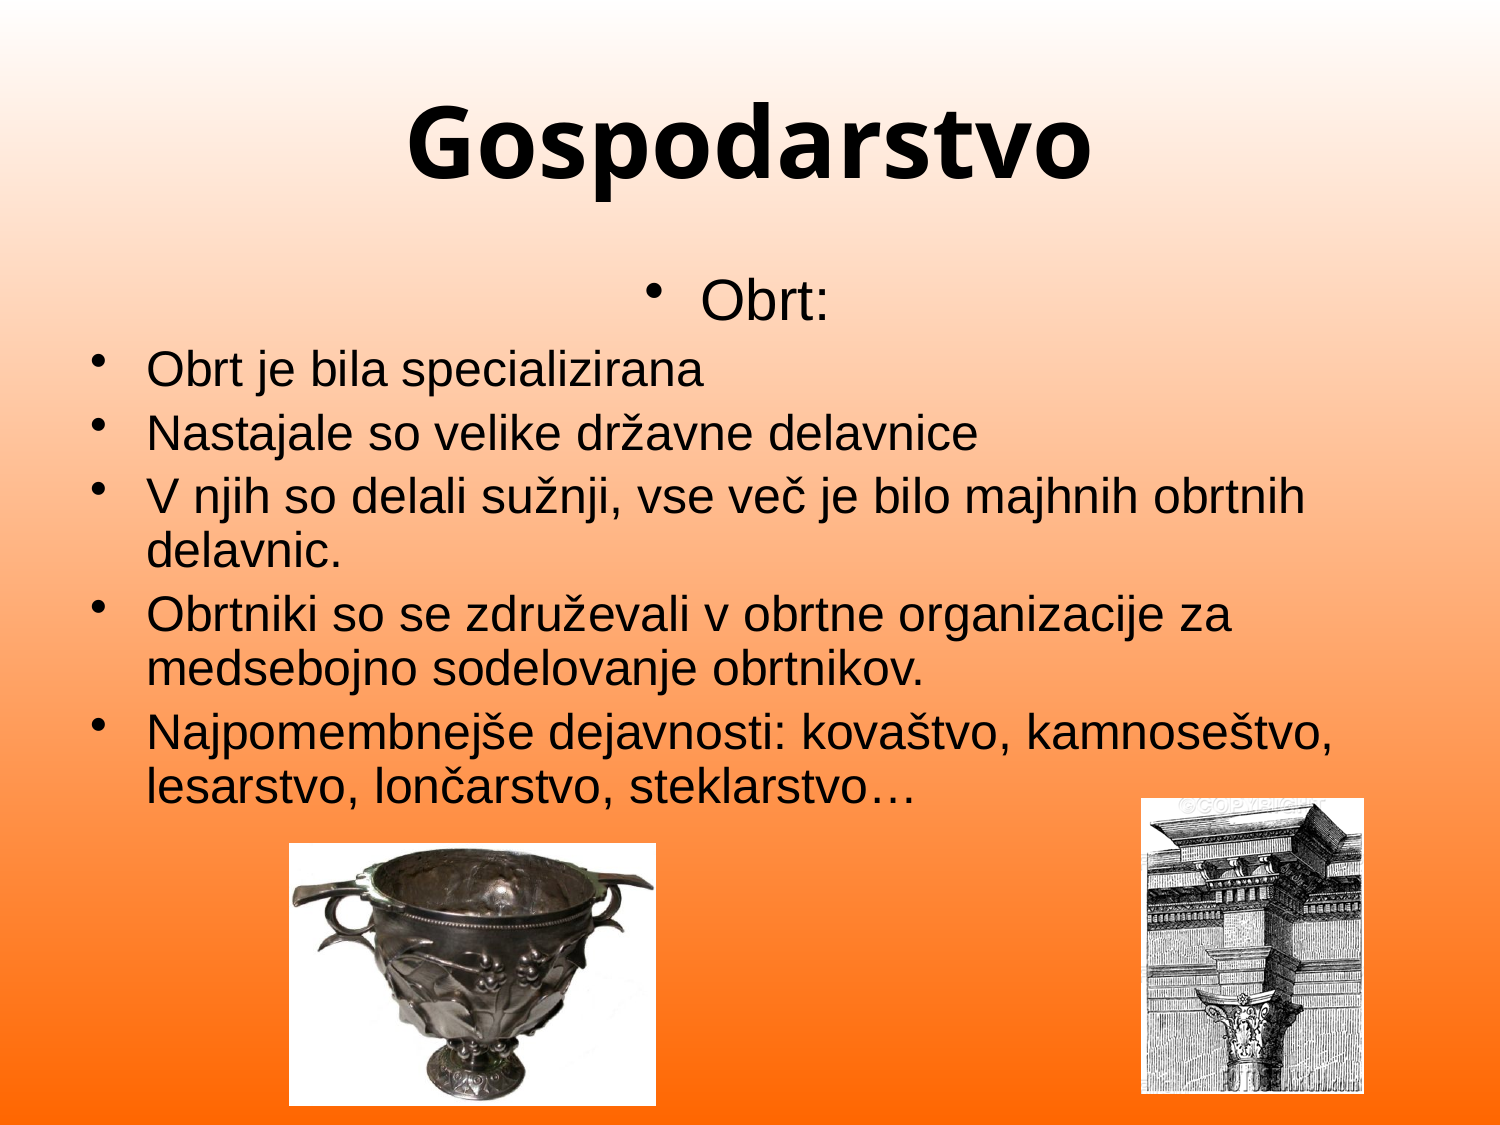

# Gospodarstvo
Obrt:
Obrt je bila specializirana
Nastajale so velike državne delavnice
V njih so delali sužnji, vse več je bilo majhnih obrtnih delavnic.
Obrtniki so se združevali v obrtne organizacije za medsebojno sodelovanje obrtnikov.
Najpomembnejše dejavnosti: kovaštvo, kamnoseštvo, lesarstvo, lončarstvo, steklarstvo…